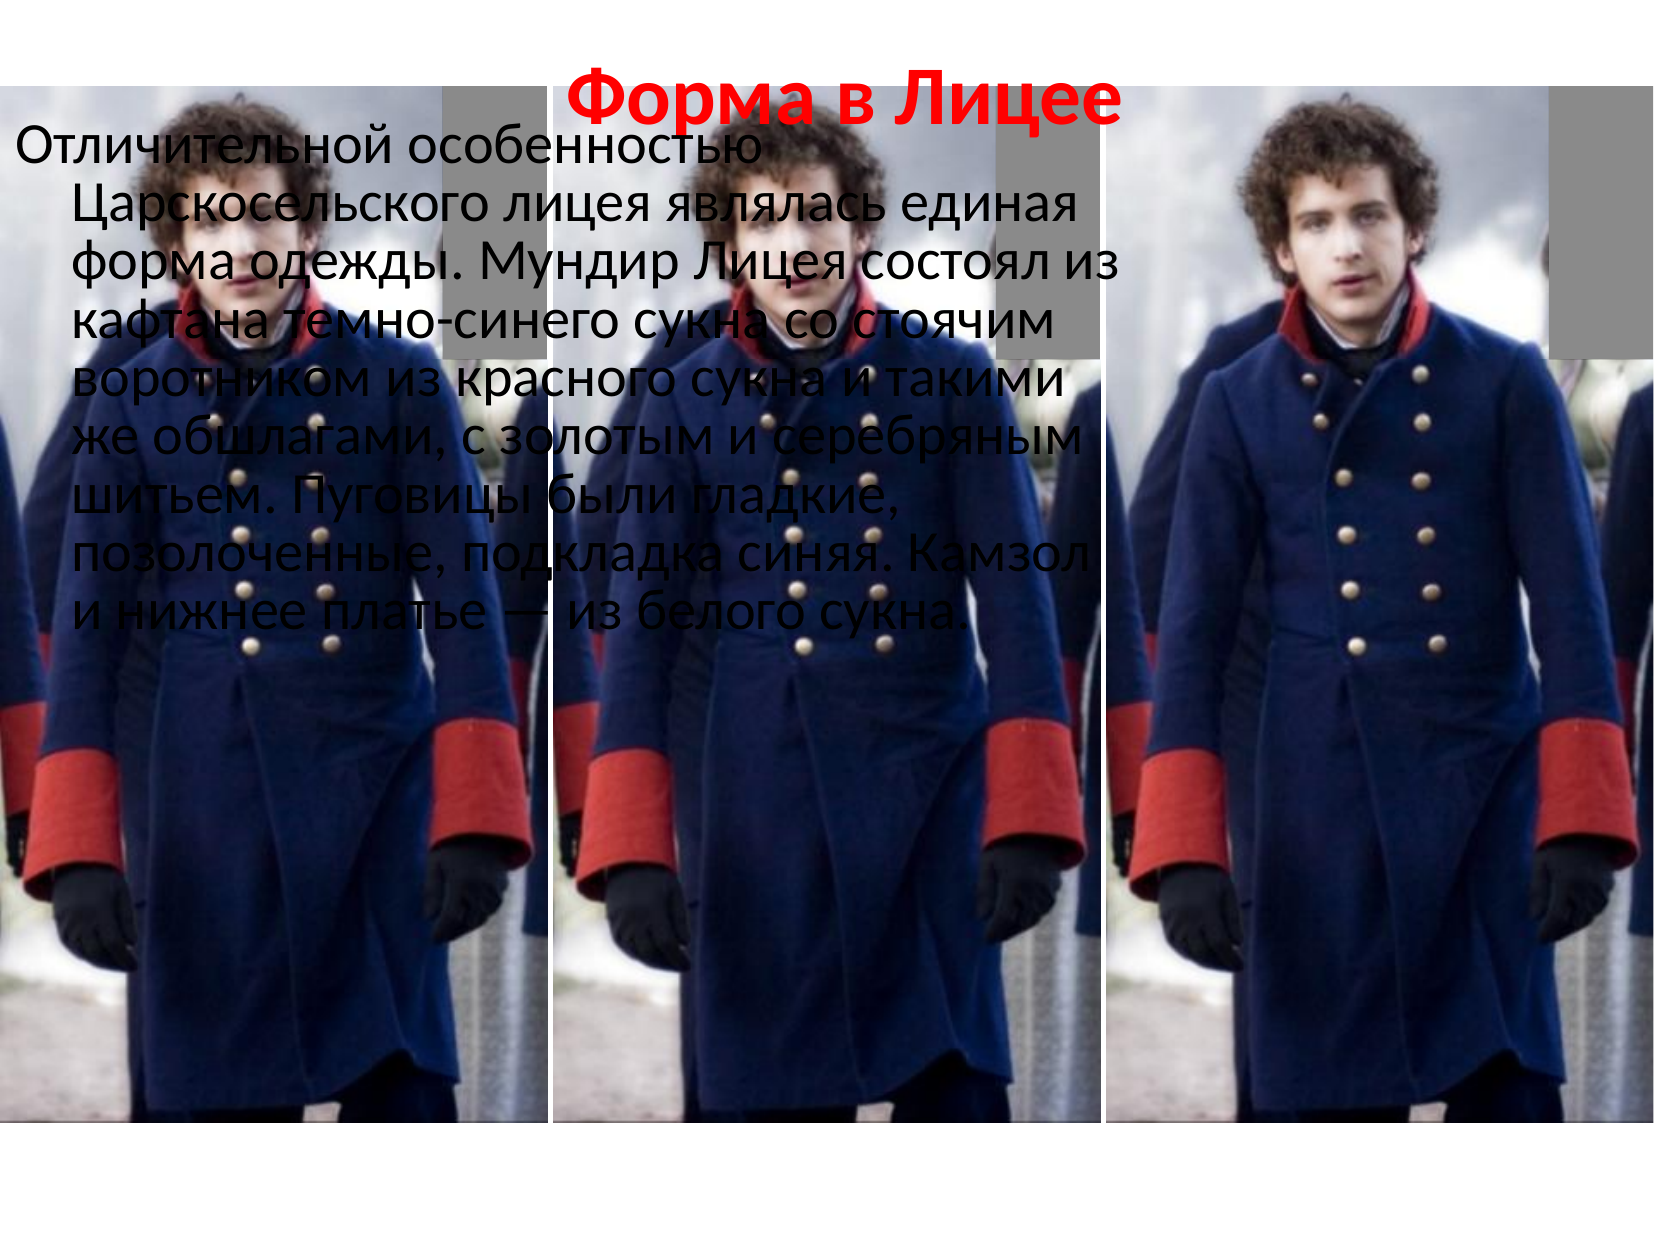

# Форма в Лицее
Отличительной особенностью Царскосельского лицея являлась единая форма одежды. Мундир Лицея состоял из кафтана темно-синего сукна со стоячим воротником из красного сукна и такими же обшлагами, с золотым и серебряным шитьем. Пуговицы были гладкие, позолоченные, подкладка синяя. Камзол и нижнее платье — из белого сукна.